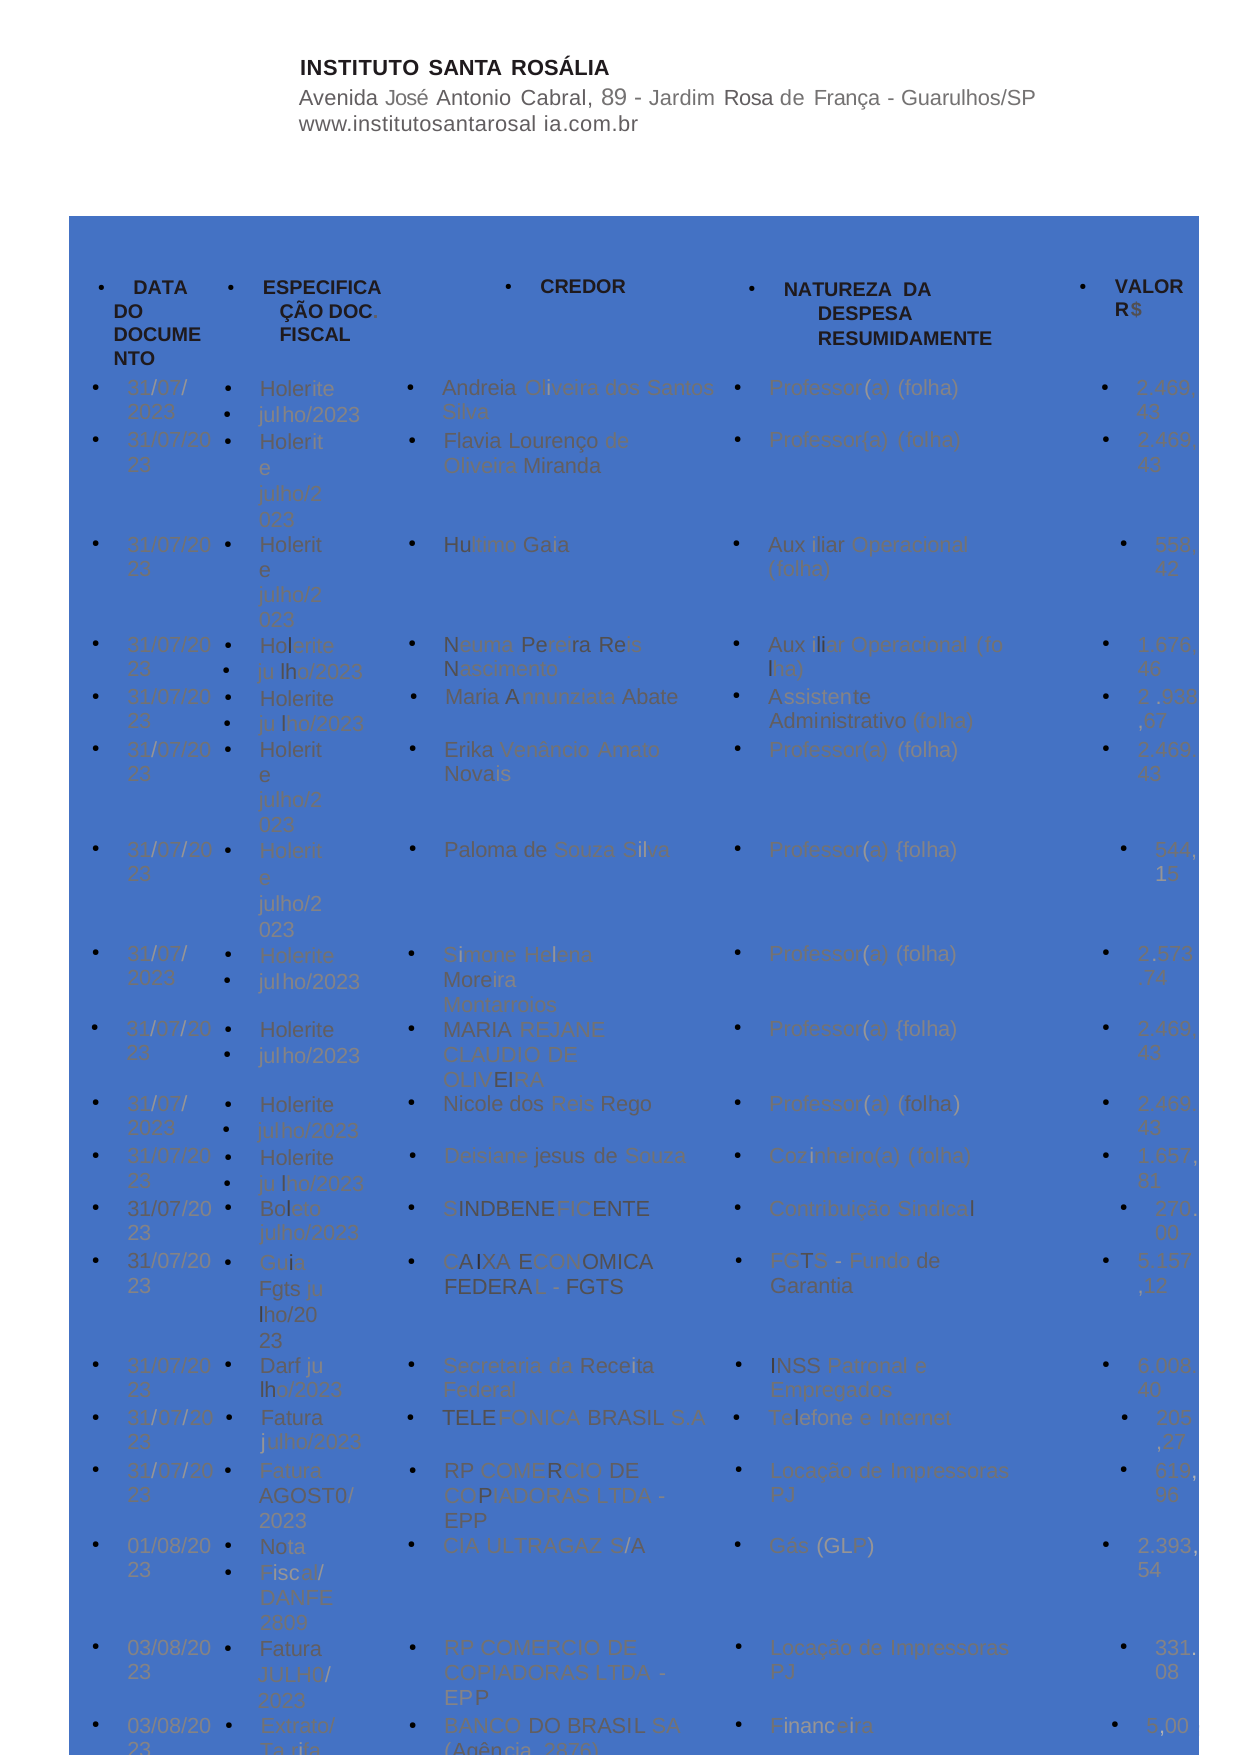

INSTITUTO SANTA ROSÁLIA
Avenida José Antonio Cabral, 89 - Jardim Rosa de França - Guarulhos/SP www.institutosantarosal ia.com.br
| | | | | |
| --- | --- | --- | --- | --- |
| DATA DO DOCUMENTO | ESPECIFICAÇÃO DOC. FISCAL | CREDOR | NATUREZA DA DESPESA RESUMIDAMENTE | VALOR R$ |
| 31/07/ 2023 | Holerite julho/2023 | Andreia Oliveira dos Santos Silva | Professor(a) (folha) | 2.469,43 |
| 31/07/2023 | Holerite julho/2023 | Flavia Lourenço de Oliveira Miranda | Professor{a) (folha) | 2.469,43 |
| 31/07/2023 | Holerite julho/2023 | Hultimo Gaia | Aux iliar Operacional (folha) | 558,42 |
| 31/07/2023 | Holerite ju lho/2023 | Neuma Pereira Reis Nascimento | Aux iliar Operacional (fo lha) | 1.676,46 |
| 31/07/2023 | Holerite ju lho/2023 | Maria Annunziata Abate | Assistente Administrativo (folha) | 2 .938 ,67 |
| 31/07/2023 | Holerite julho/2023 | Erika Venâncio Amato Novais | Professor(a) (folha) | 2.469.43 |
| 31/07/2023 | Holerite julho/2023 | Paloma de Souza Silva | Professor(a) {folha) | 544,15 |
| 31/07/ 2023 | Holerite julho/2023 | Simone Helena Moreira Montarroios | Professor(a) (folha) | 2.573.74 |
| 31/07/2023 | Holerite julho/2023 | MARIA REJANE CLAUDIO DE OLIVEIRA | Professor(a) {folha) | 2.469,43 |
| 31/07/ 2023 | Holerite julho/2023 | Nicole dos Reis Rego | Professor(a) (folha) | 2.469.43 |
| 31/07/2023 | Holerite ju lho/2023 | Deisiane jesus de Souza | Cozinheiro(a) (folha) | 1.657,81 |
| 31/07/2023 | Boleto julho/2023 | SINDBENEFICENTE | Contribuição Sindical | 270.00 |
| 31/07/2023 | Guia Fgts ju lho/2023 | CAIXA ECONOMICA FEDERAL - FGTS | FGTS - Fundo de Garantia | 5.157,12 |
| 31/07/2023 | Darf ju lho/2023 | Secretaria da Receita Federal | INSS Patronal e Empregados | 6.008.40 |
| 31/07/2023 | Fatura julho/2023 | TELEFONICA BRASIL S.A | Telefone e Internet | 205 ,27 |
| 31/07/2023 | Fatura AGOST0/2023 | RP COMERCIO DE COPIADORAS LTDA -EPP | Locação de Impressoras PJ | 619,96 |
| 01/08/2023 | Nota Fiscal/DANFE 2809 | CIA ULTRAGAZ S/A | Gás (GLP) | 2.393,54 |
| 03/08/2023 | Fatura JULH0/2023 | RP COMERCIO DE COPIADORAS LTDA -EPP | Locação de Impressoras PJ | 331.08 |
| 03/08/2023 | Extrato/Ta rifa agosto/2023 | BANCO DO BRASIL SA (Agência. 2876) | Financeira | 5,00 |
| 04/08/2023 | Nota Fiscal/DA NFE 15378 | FIC COMERCIAL ELETRICA E INSTALADORA EIRELI | Materiais Elétricos/Eletrônicos | 1.105,83 |
| 04/08/2023 | Boleto agosto/23 | GUARUPASS - ASSOCIACAO DAS CONCESSIONARIAS DE TRANSPORTE URBANO DE PASSAGEIROS DE GUARULHOS E REGIAO | Auxilio/Vale Transporte | 766,32 |
RELAÇÃO DAS DESPESAS